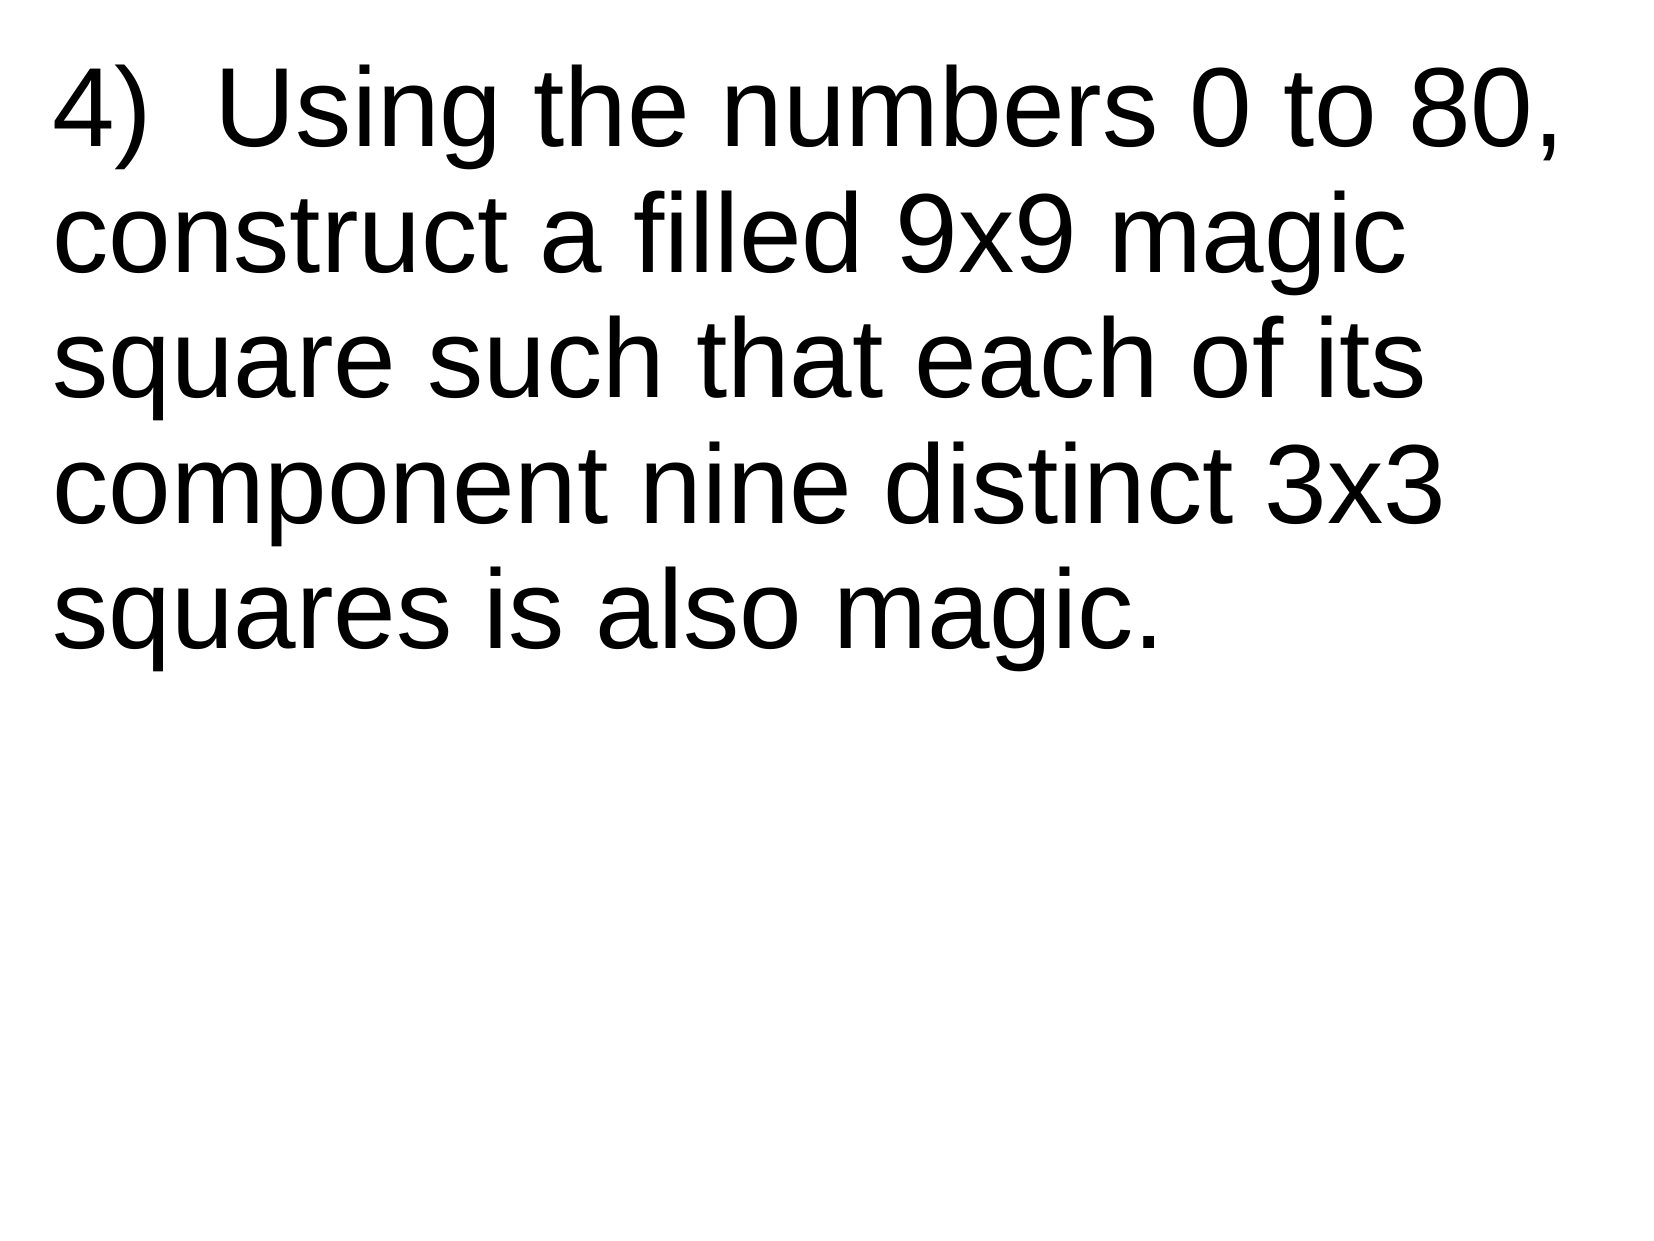

4) Using the numbers 0 to 80, construct a filled 9x9 magic square such that each of its component nine distinct 3x3 squares is also magic.